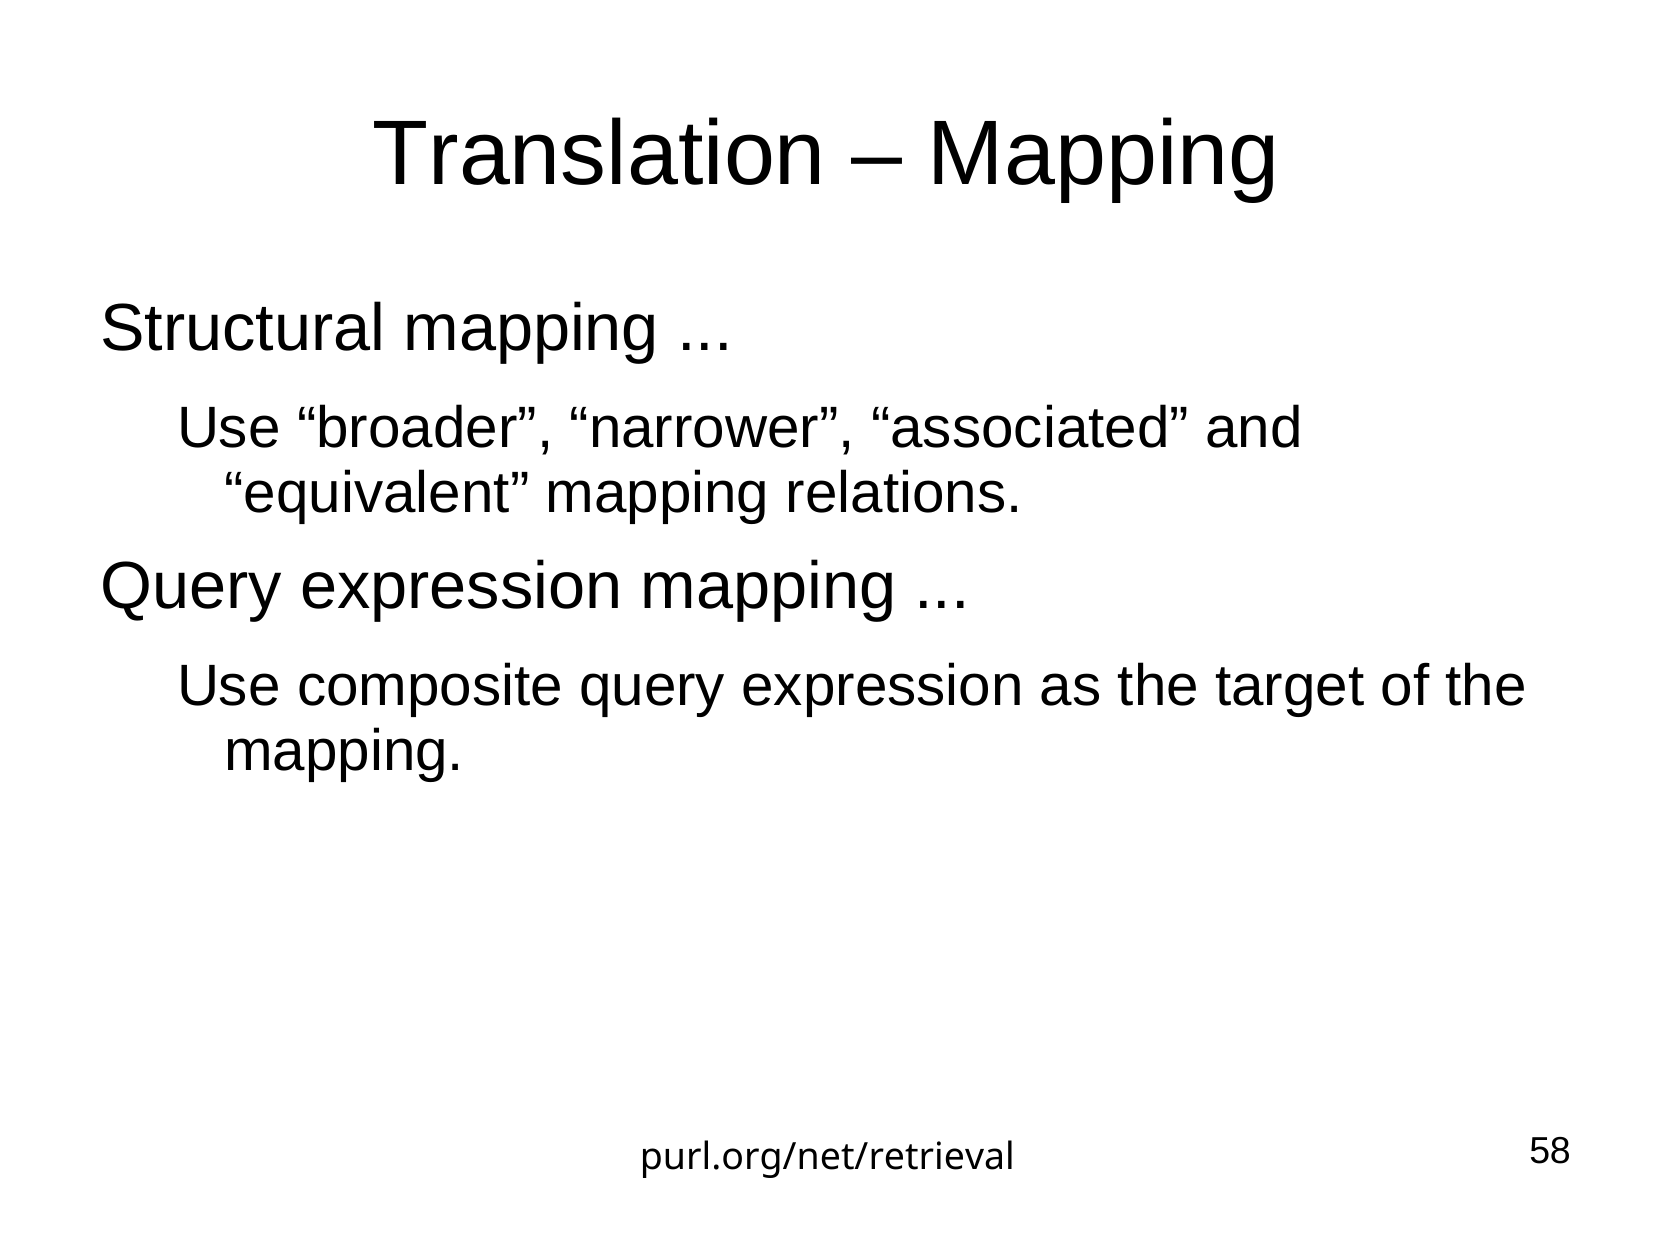

# Translation – Mapping
Structural mapping ...
Use “broader”, “narrower”, “associated” and “equivalent” mapping relations.
Query expression mapping ...
Use composite query expression as the target of the mapping.
purl.org/net/retrieval
58